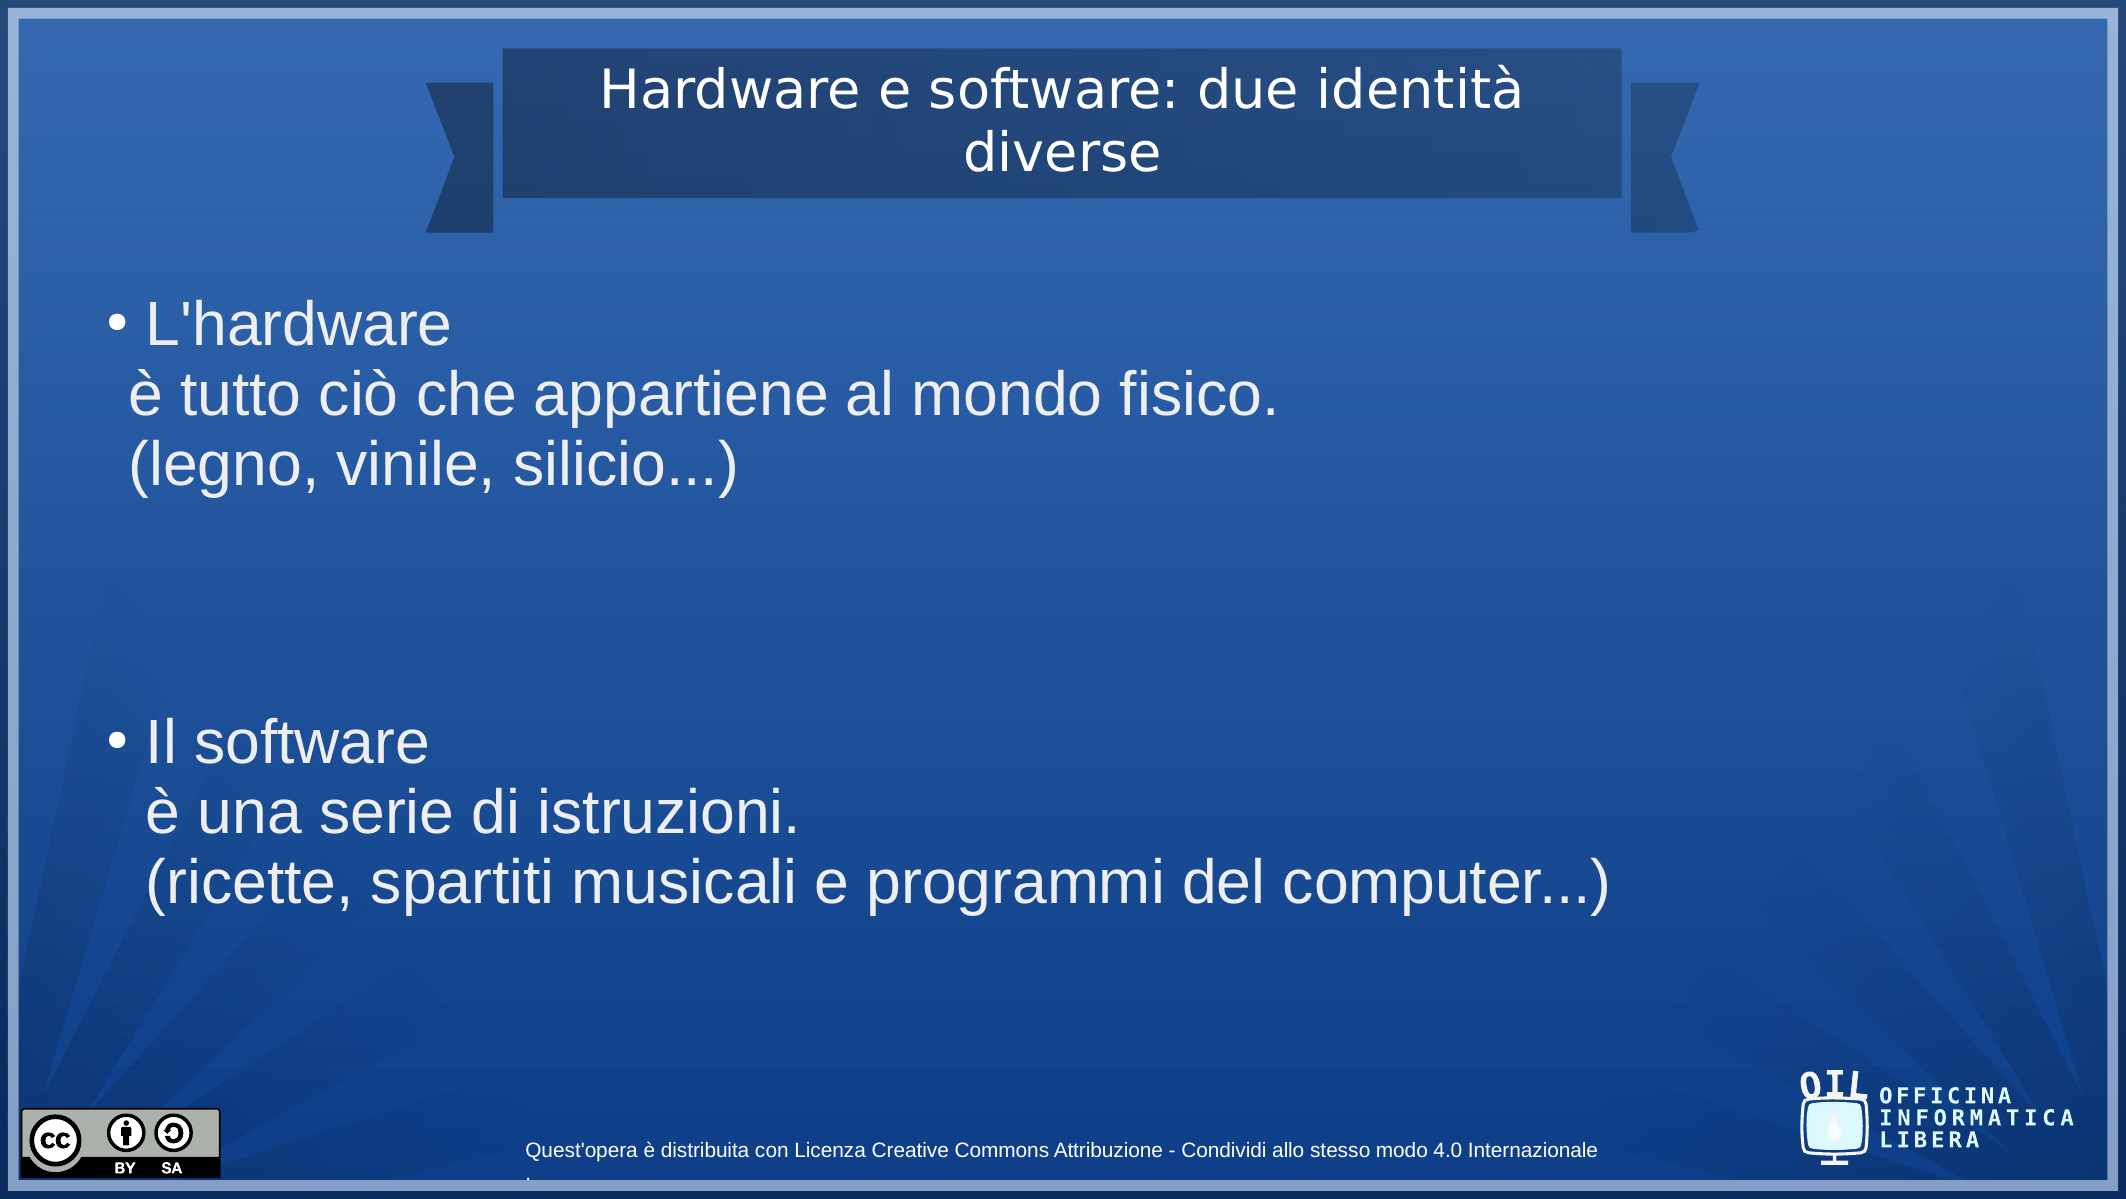

# Hardware e software: due identità diverse
 L'hardware
è tutto ciò che appartiene al mondo fisico.
(legno, vinile, silicio...)
 Il software
 è una serie di istruzioni.
 (ricette, spartiti musicali e programmi del computer...)
Quest'opera è distribuita con Licenza Creative Commons Attribuzione - Condividi allo stesso modo 4.0 Internazionale.